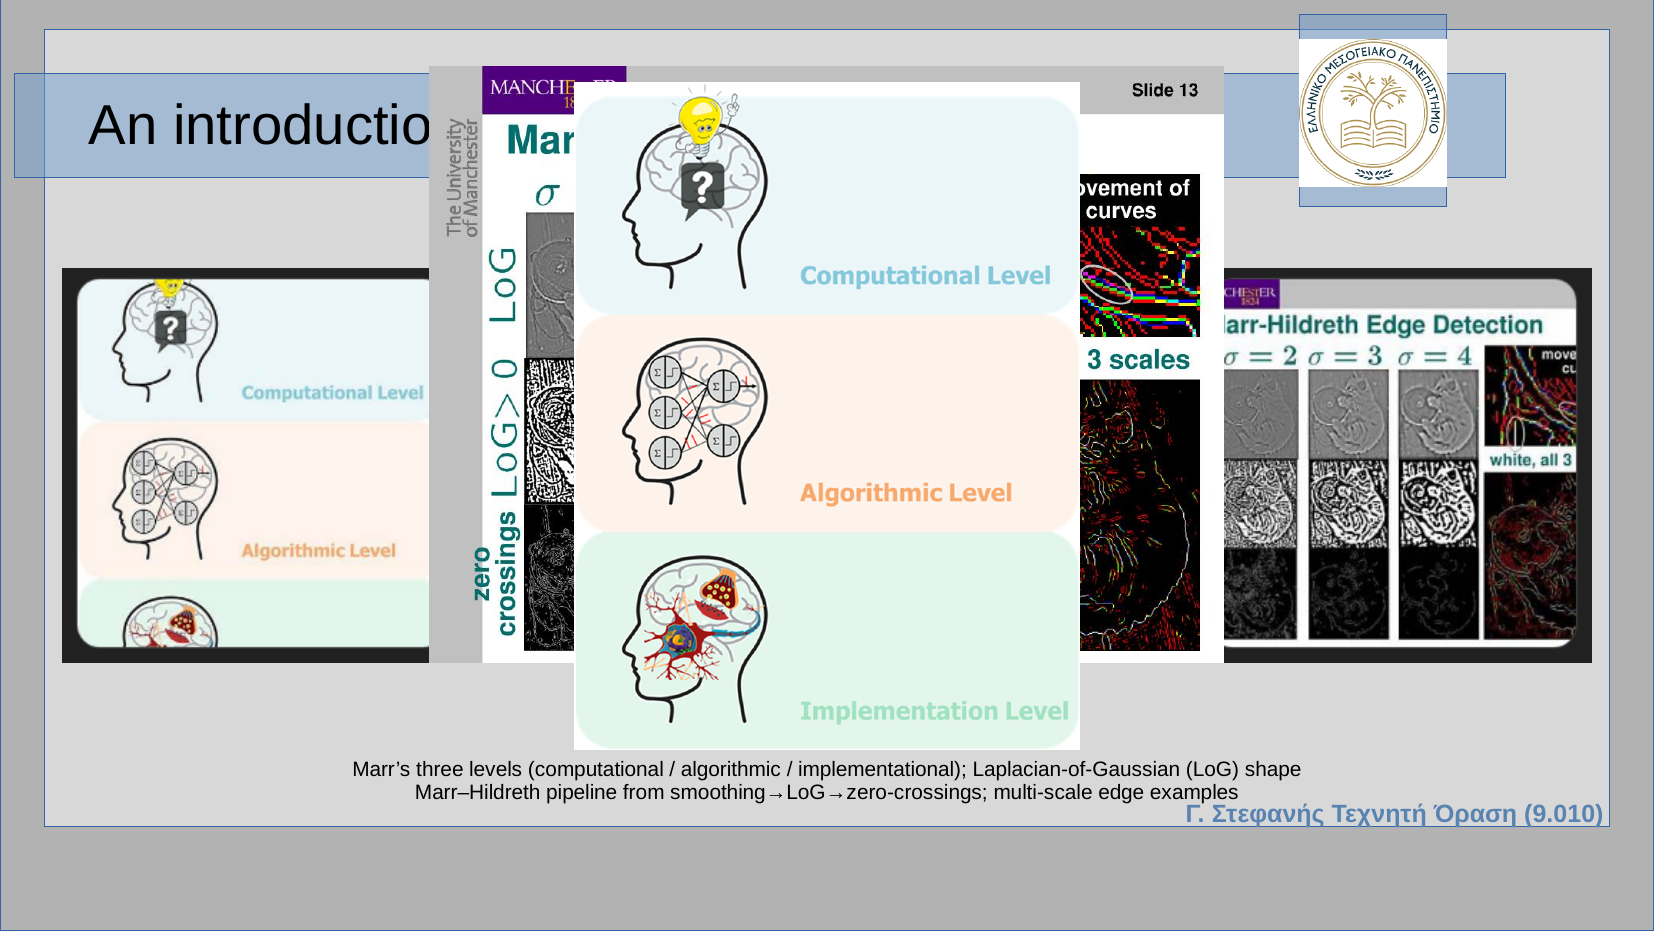

# An introduction to Computer Vision
Marr’s three levels (computational / algorithmic / implementational); Laplacian-of-Gaussian (LoG) shape
Marr–Hildreth pipeline from smoothing→LoG→zero-crossings; multi-scale edge examples
Γ. Στεφανής Τεχνητή Όραση (9.010)